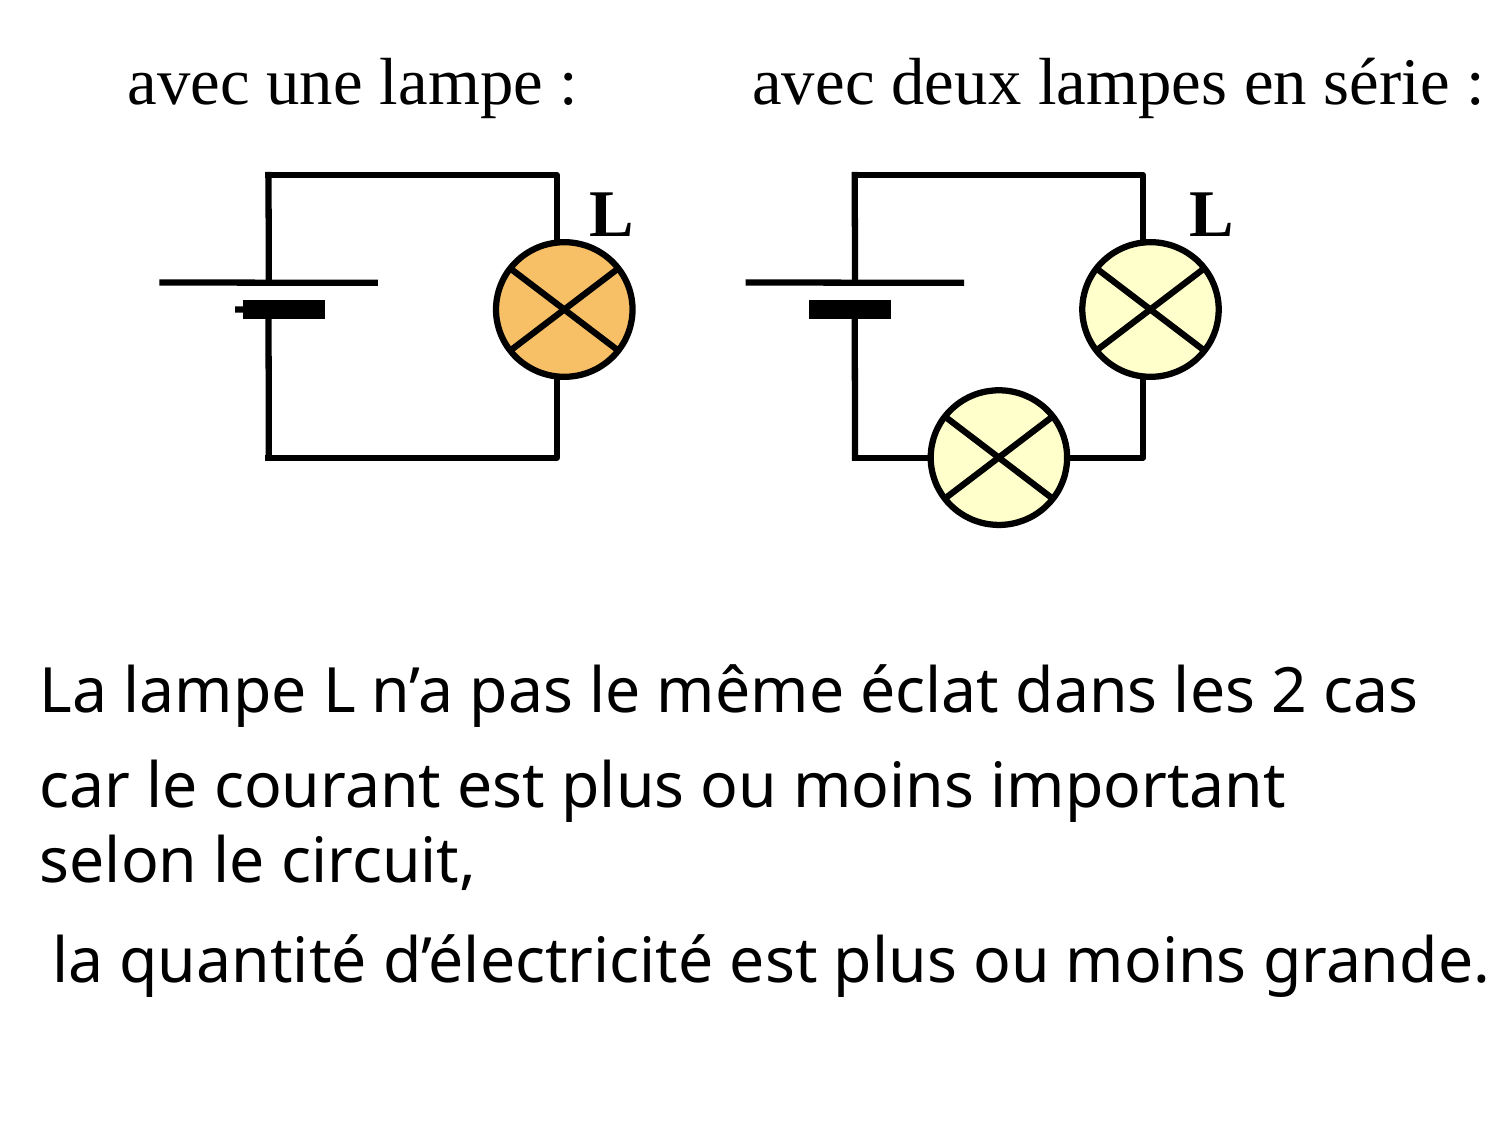

avec une lampe :
avec deux lampes en série :
L
L
La lampe L n’a pas le même éclat dans les 2 cas
car le courant est plus ou moins important selon le circuit,
la quantité d’électricité est plus ou moins grande.